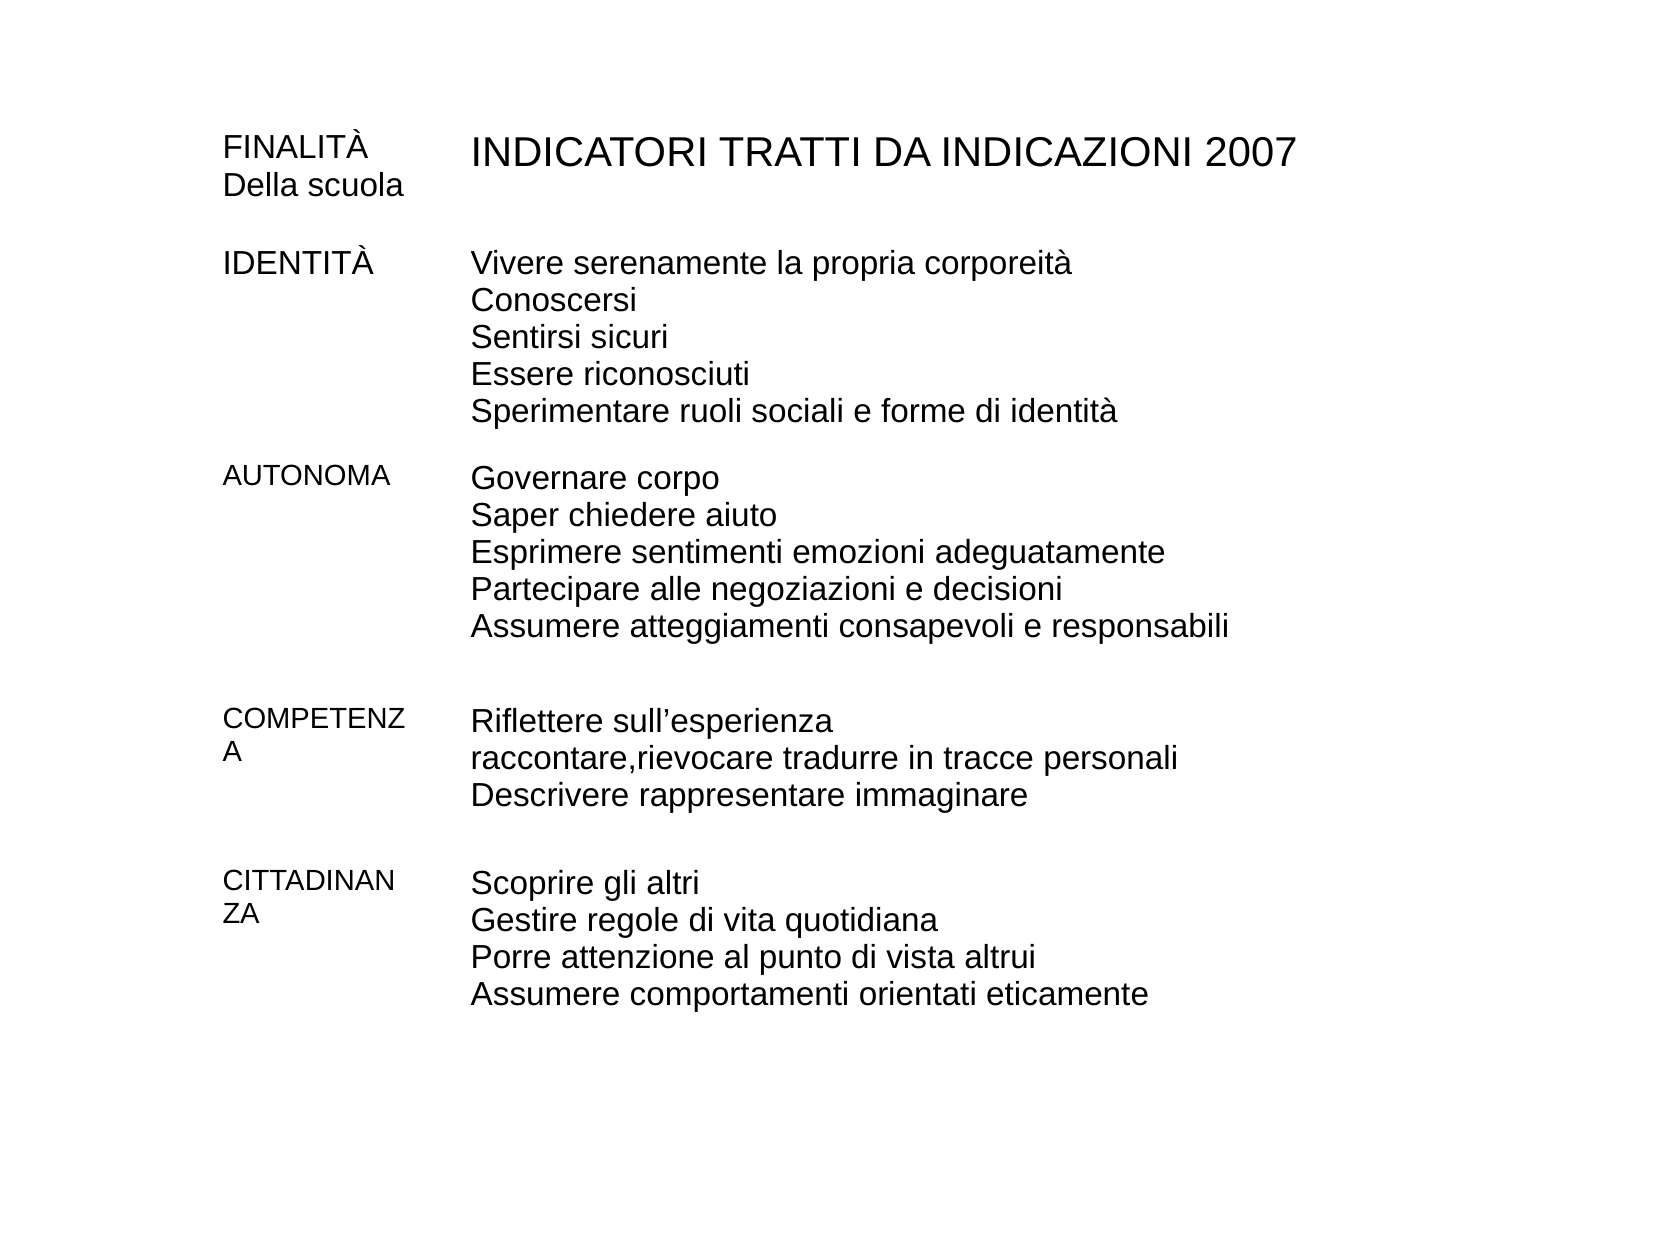

| FINALITÀ Della scuola | INDICATORI TRATTI DA INDICAZIONI 2007 |
| --- | --- |
| IDENTITÀ | Vivere serenamente la propria corporeità Conoscersi Sentirsi sicuri Essere riconosciuti Sperimentare ruoli sociali e forme di identità |
| AUTONOMA | Governare corpo Saper chiedere aiuto Esprimere sentimenti emozioni adeguatamente Partecipare alle negoziazioni e decisioni Assumere atteggiamenti consapevoli e responsabili |
| COMPETENZA | Riflettere sull’esperienza raccontare,rievocare tradurre in tracce personali Descrivere rappresentare immaginare |
| CITTADINANZA | Scoprire gli altri Gestire regole di vita quotidiana Porre attenzione al punto di vista altrui Assumere comportamenti orientati eticamente |